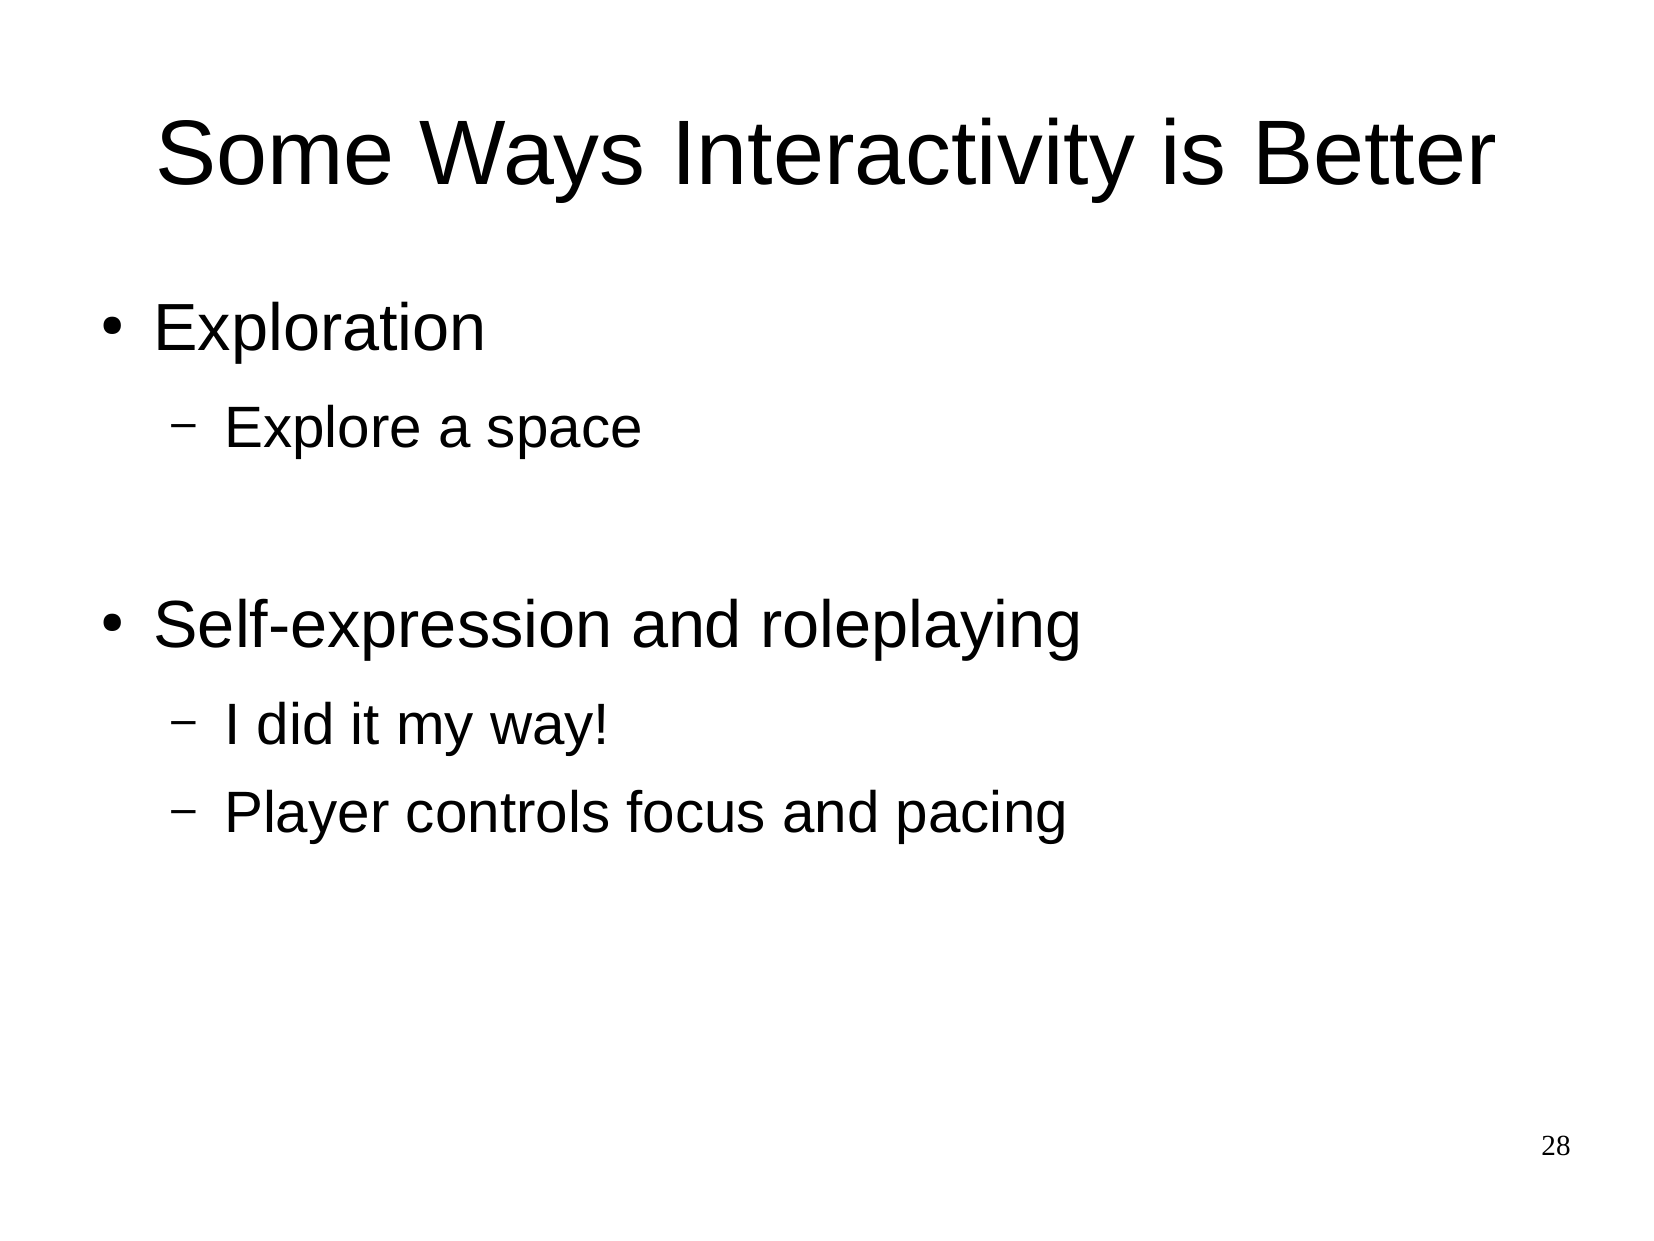

# Some Ways Interactivity is Better
Exploration
Explore a space
Self-expression and roleplaying
I did it my way!
Player controls focus and pacing
28